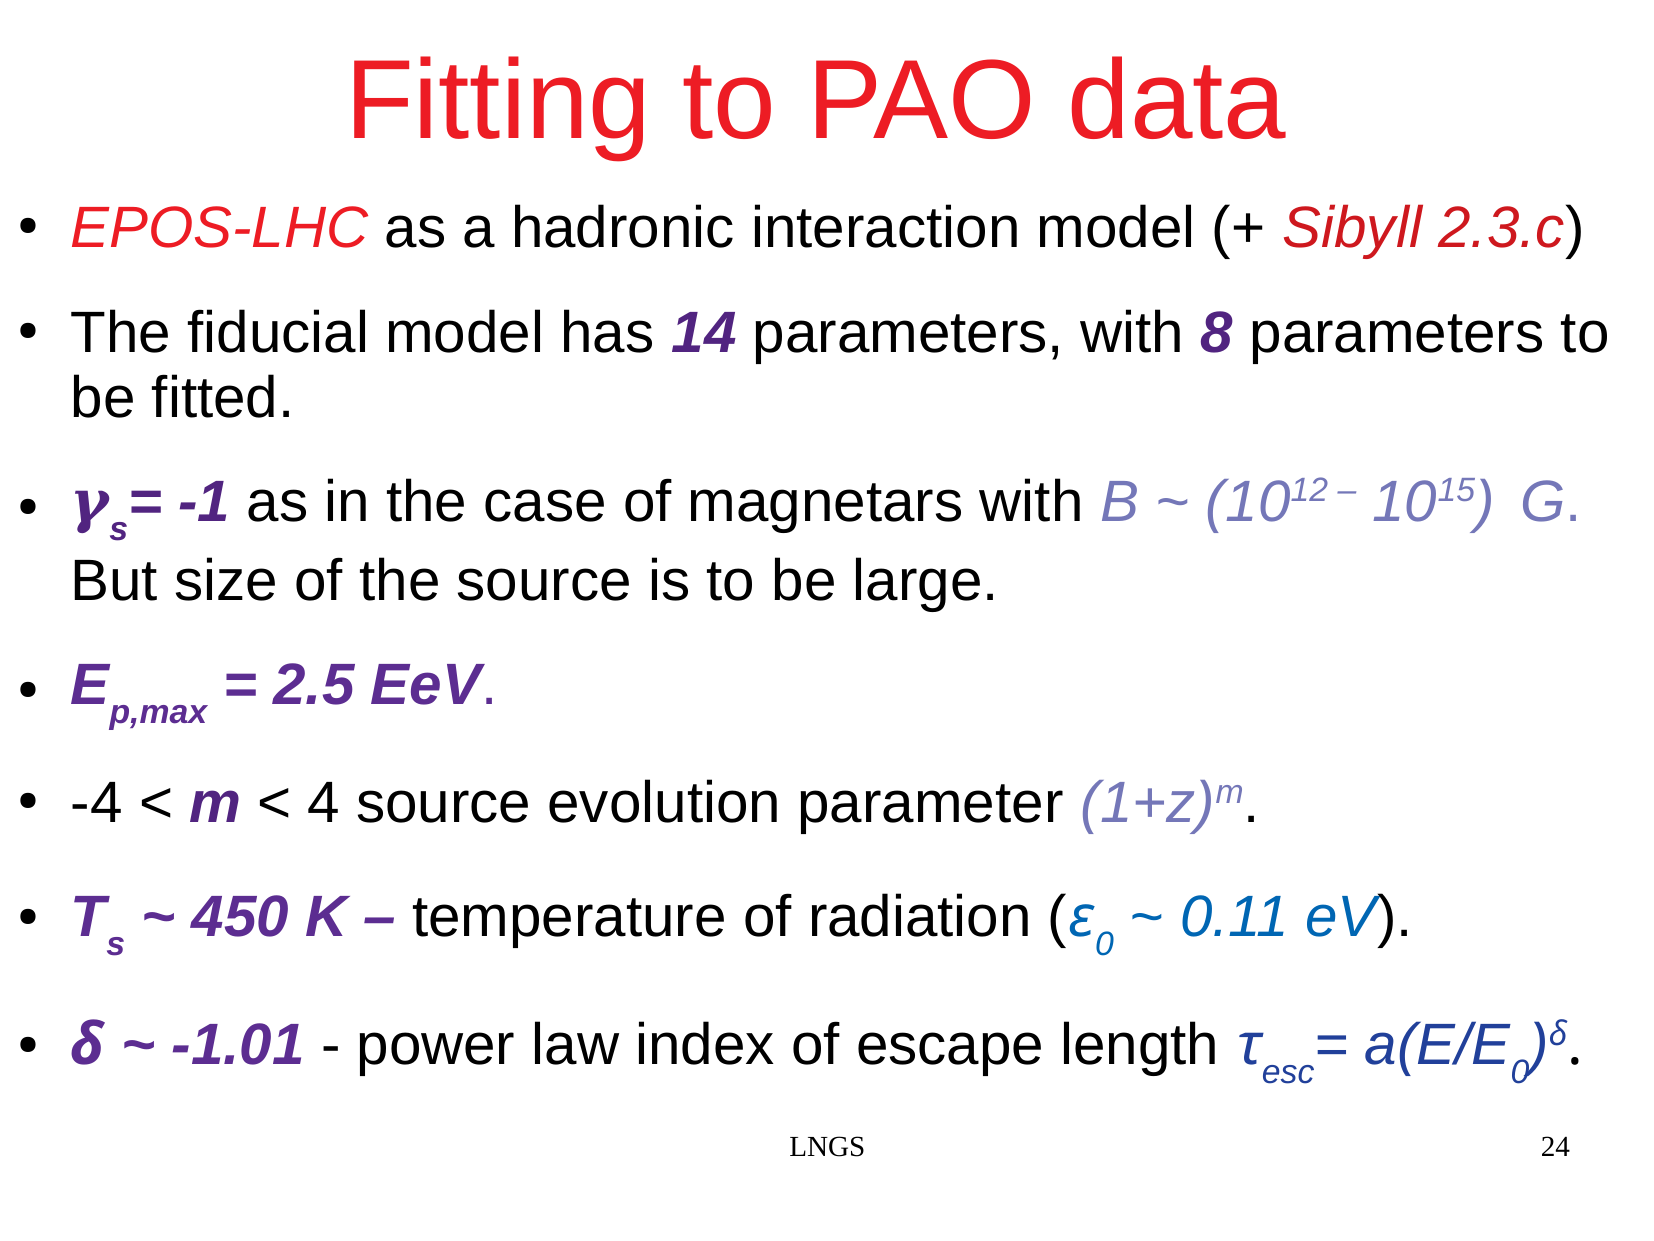

# Fitting to PAO data
EPOS-LHC as a hadronic interaction model (+ Sibyll 2.3.c)
The fiducial model has 14 parameters, with 8 parameters to be fitted.
𝜸s= -1 as in the case of magnetars with B ~ (1012 – 1015) G.
But size of the source is to be large.
Ep,max = 2.5 EeV.
-4 < m < 4 source evolution parameter (1+z)m.
Ts ~ 450 K – temperature of radiation (ε0 ~ 0.11 eV).
δ ~ -1.01 - power law index of escape length τesc= a(E/E0)δ.
LNGS
24